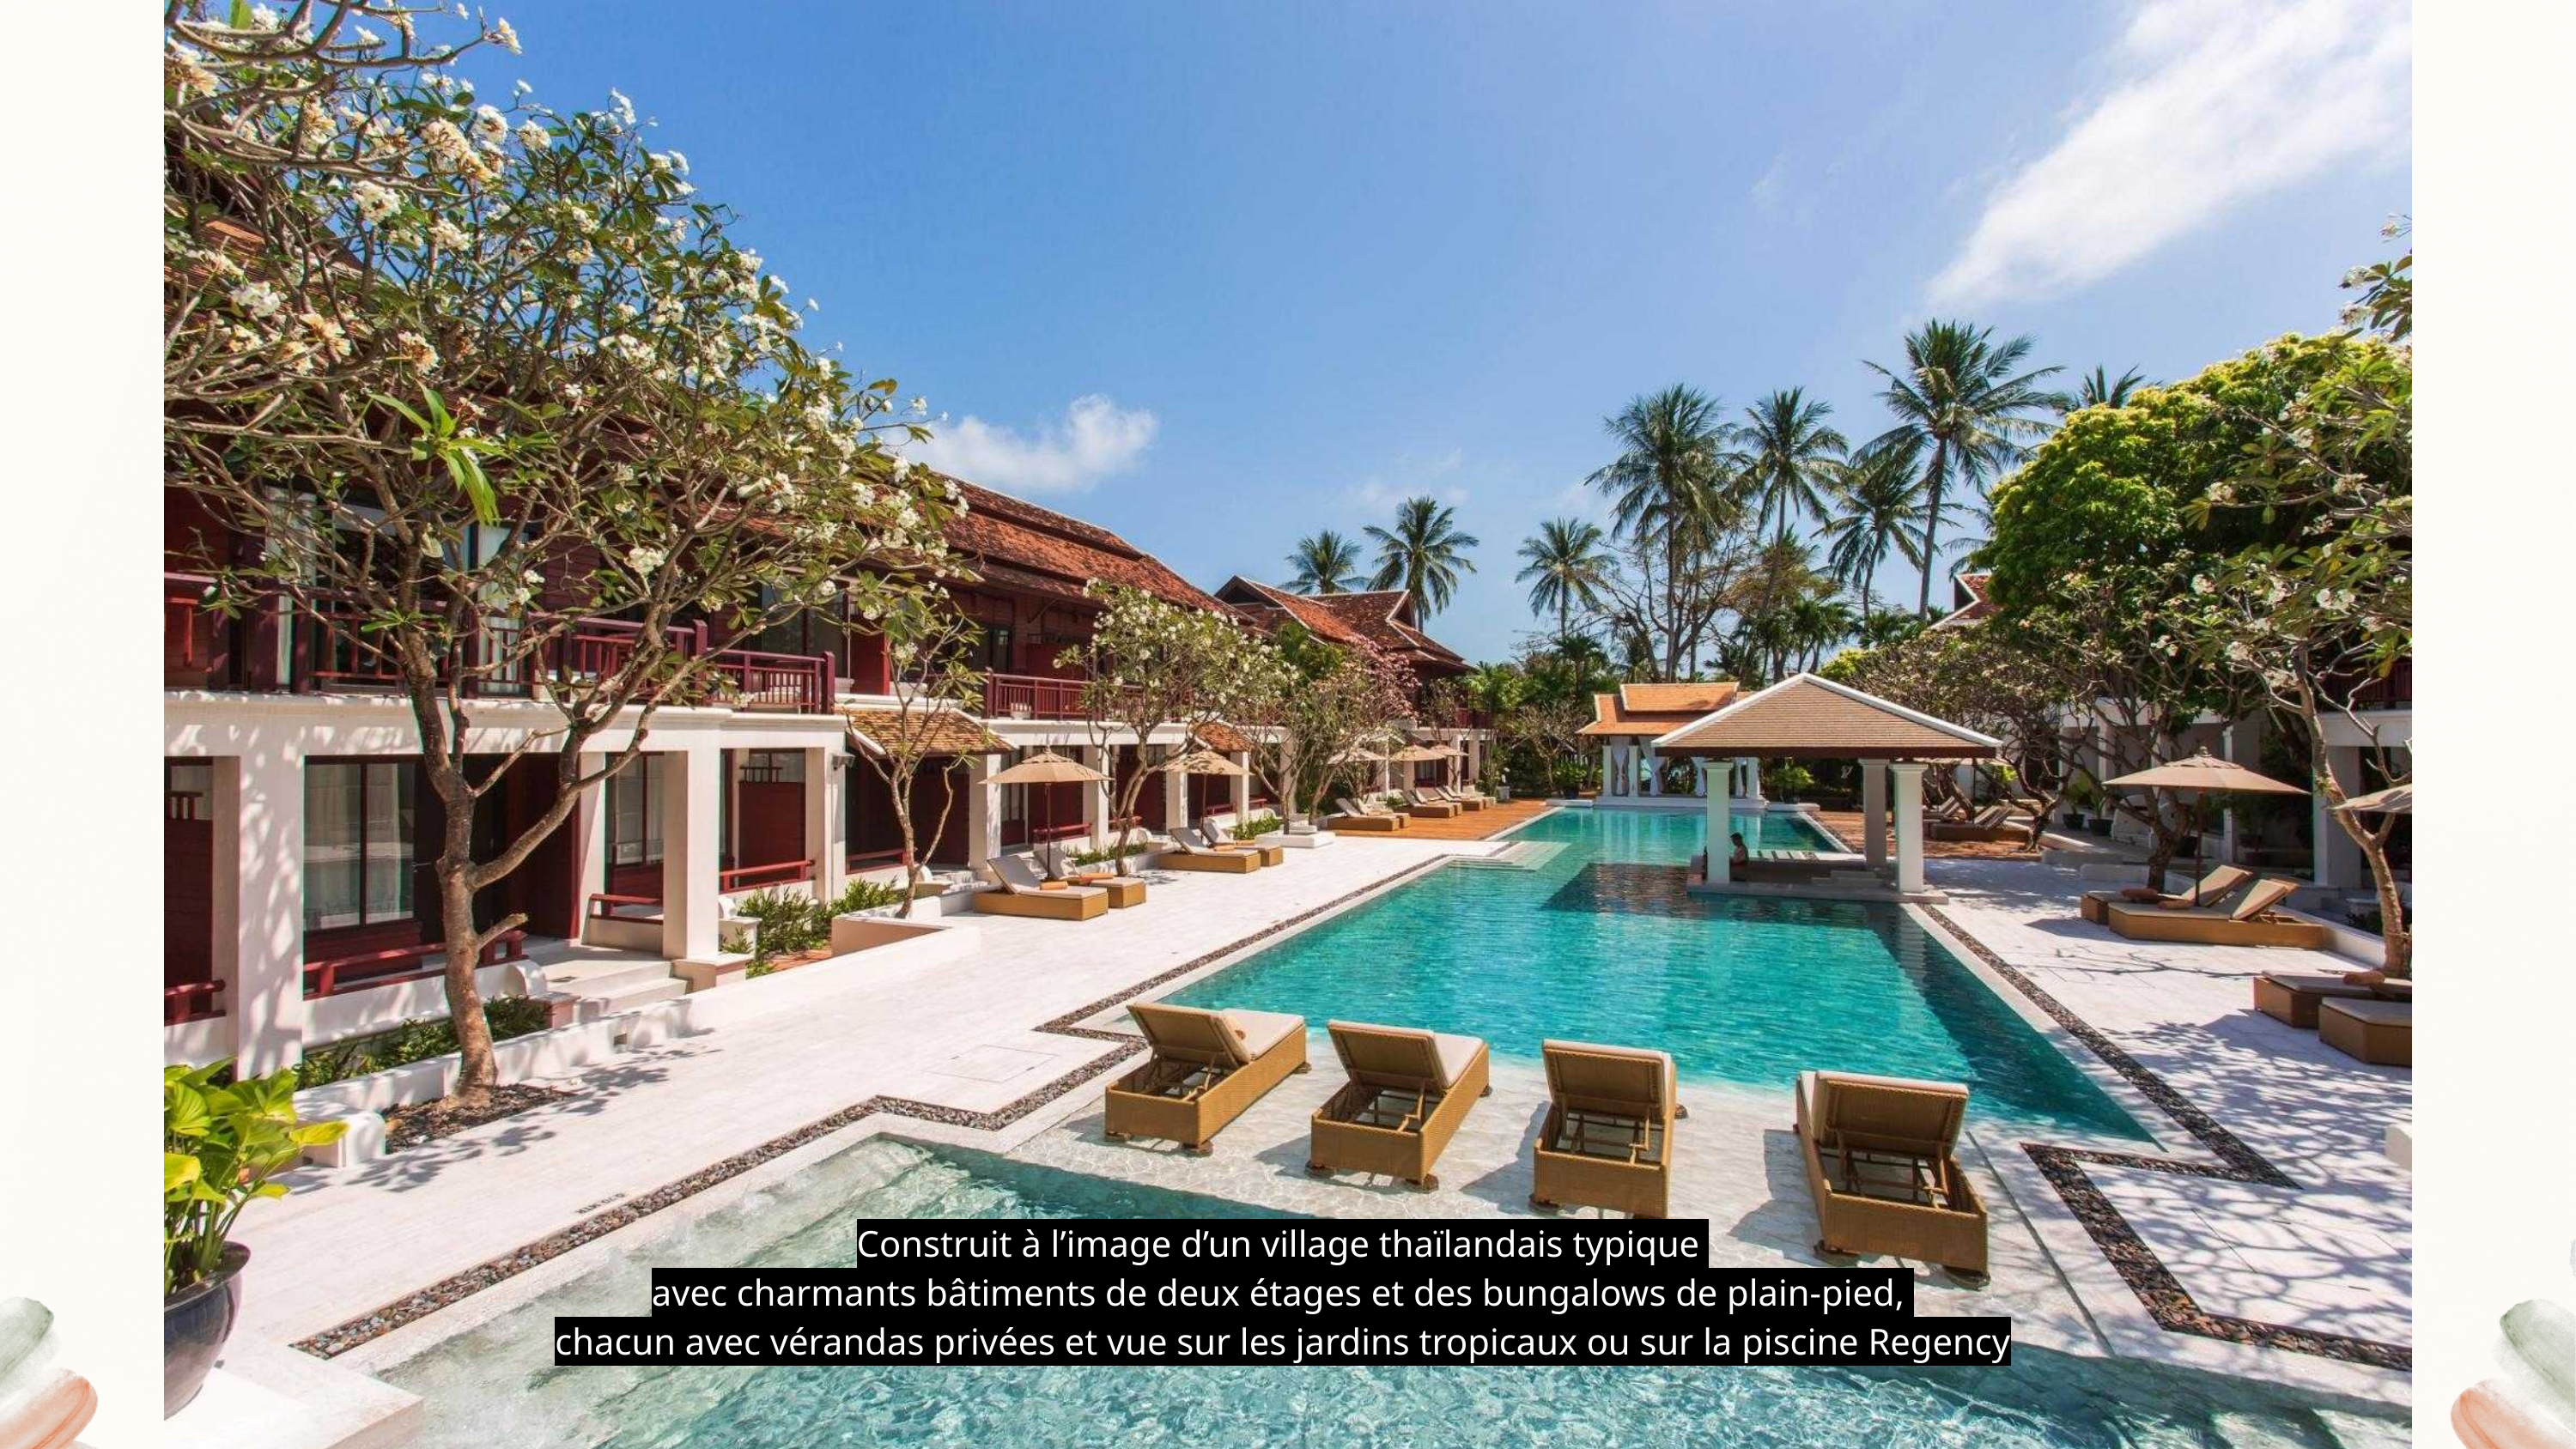

Construit à l’image d’un village thaïlandais typique
avec charmants bâtiments de deux étages et des bungalows de plain-pied,
chacun avec vérandas privées et vue sur les jardins tropicaux ou sur la piscine Regency